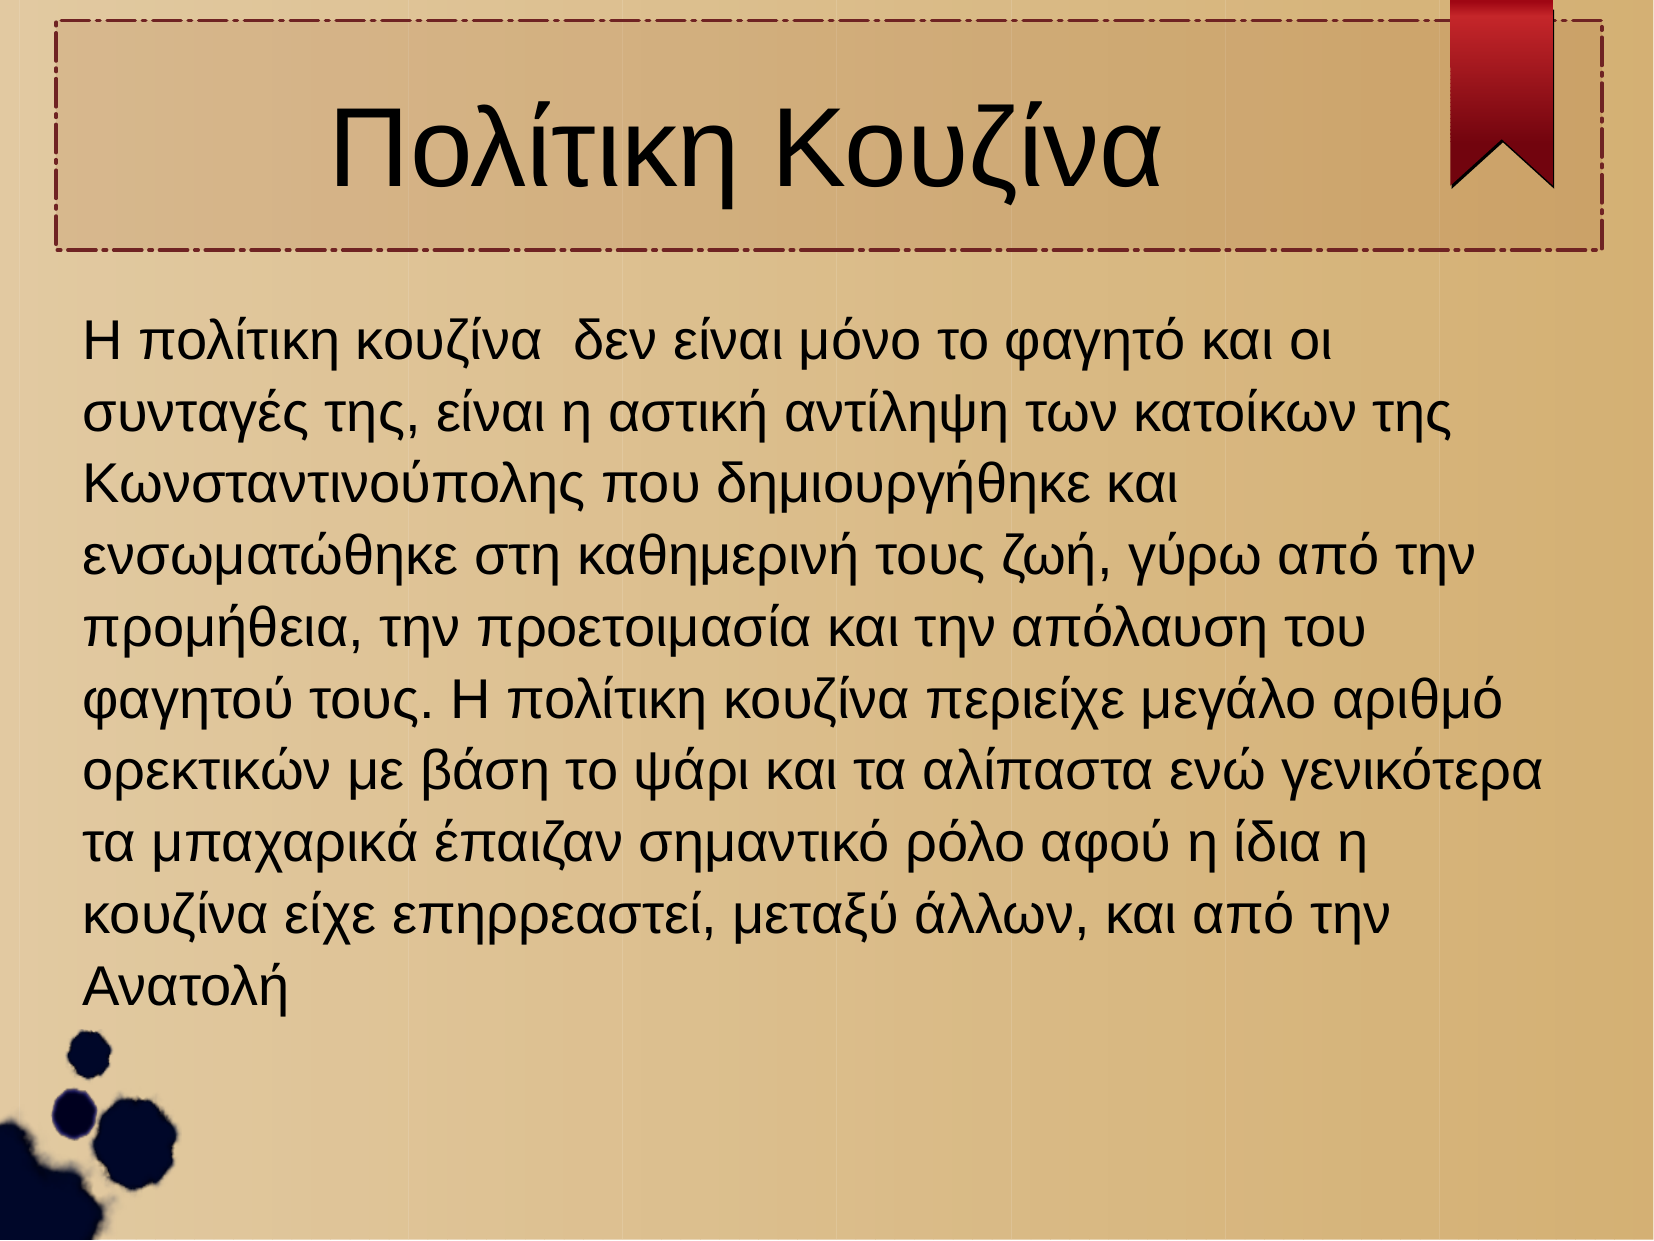

# Πολίτικη Κουζίνα
Η πολίτικη κουζίνα δεν είναι μόνο το φαγητό και οι συνταγές της, είναι η αστική αντίληψη των κατοίκων της Κωνσταντινούπολης που δημιουργήθηκε και ενσωματώθηκε στη καθημερινή τους ζωή, γύρω από την προμήθεια, την προετοιμασία και την απόλαυση του φαγητού τους. Η πολίτικη κουζίνα περιείχε μεγάλο αριθμό ορεκτικών με βάση το ψάρι και τα αλίπαστα ενώ γενικότερα τα μπαχαρικά έπαιζαν σημαντικό ρόλο αφού η ίδια η κουζίνα είχε επηρρεαστεί, μεταξύ άλλων, και από την Ανατολή